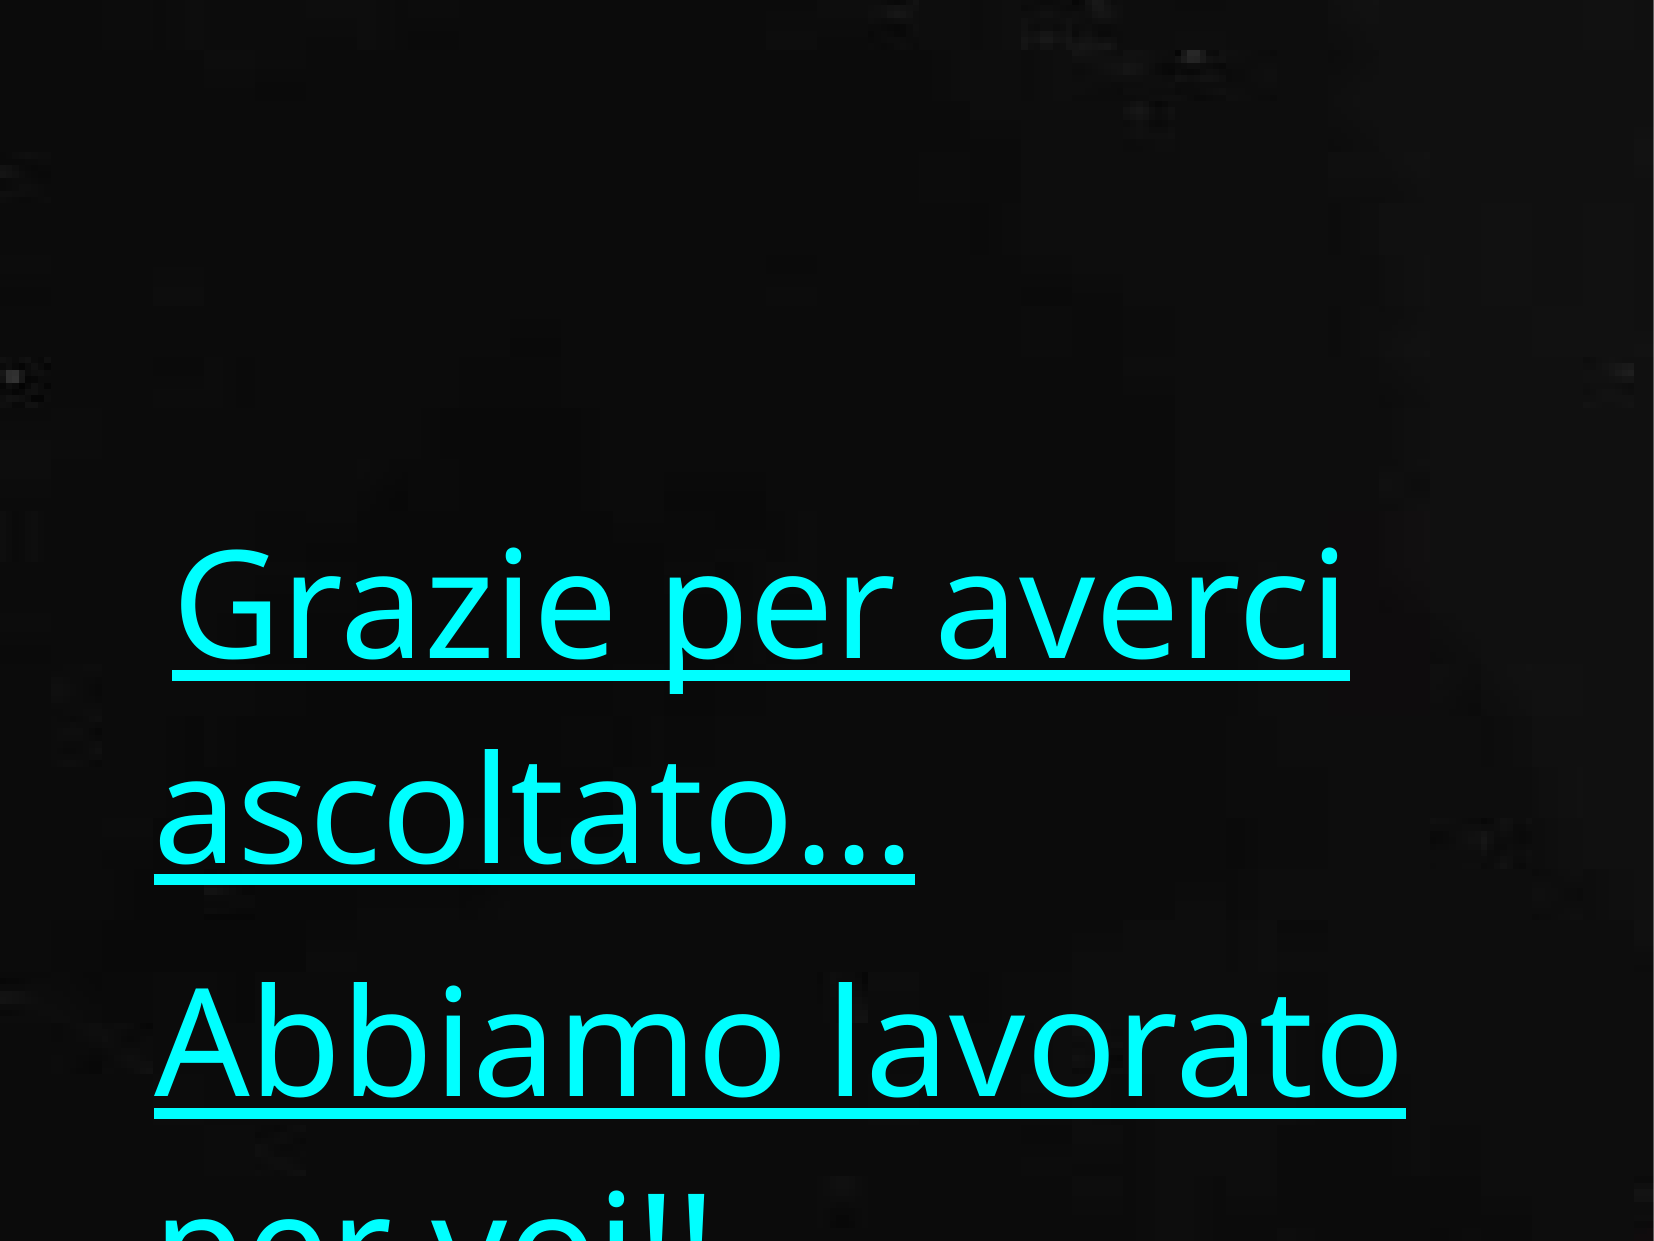

#
 Grazie per averci ascoltato...
Abbiamo lavorato per voi!!